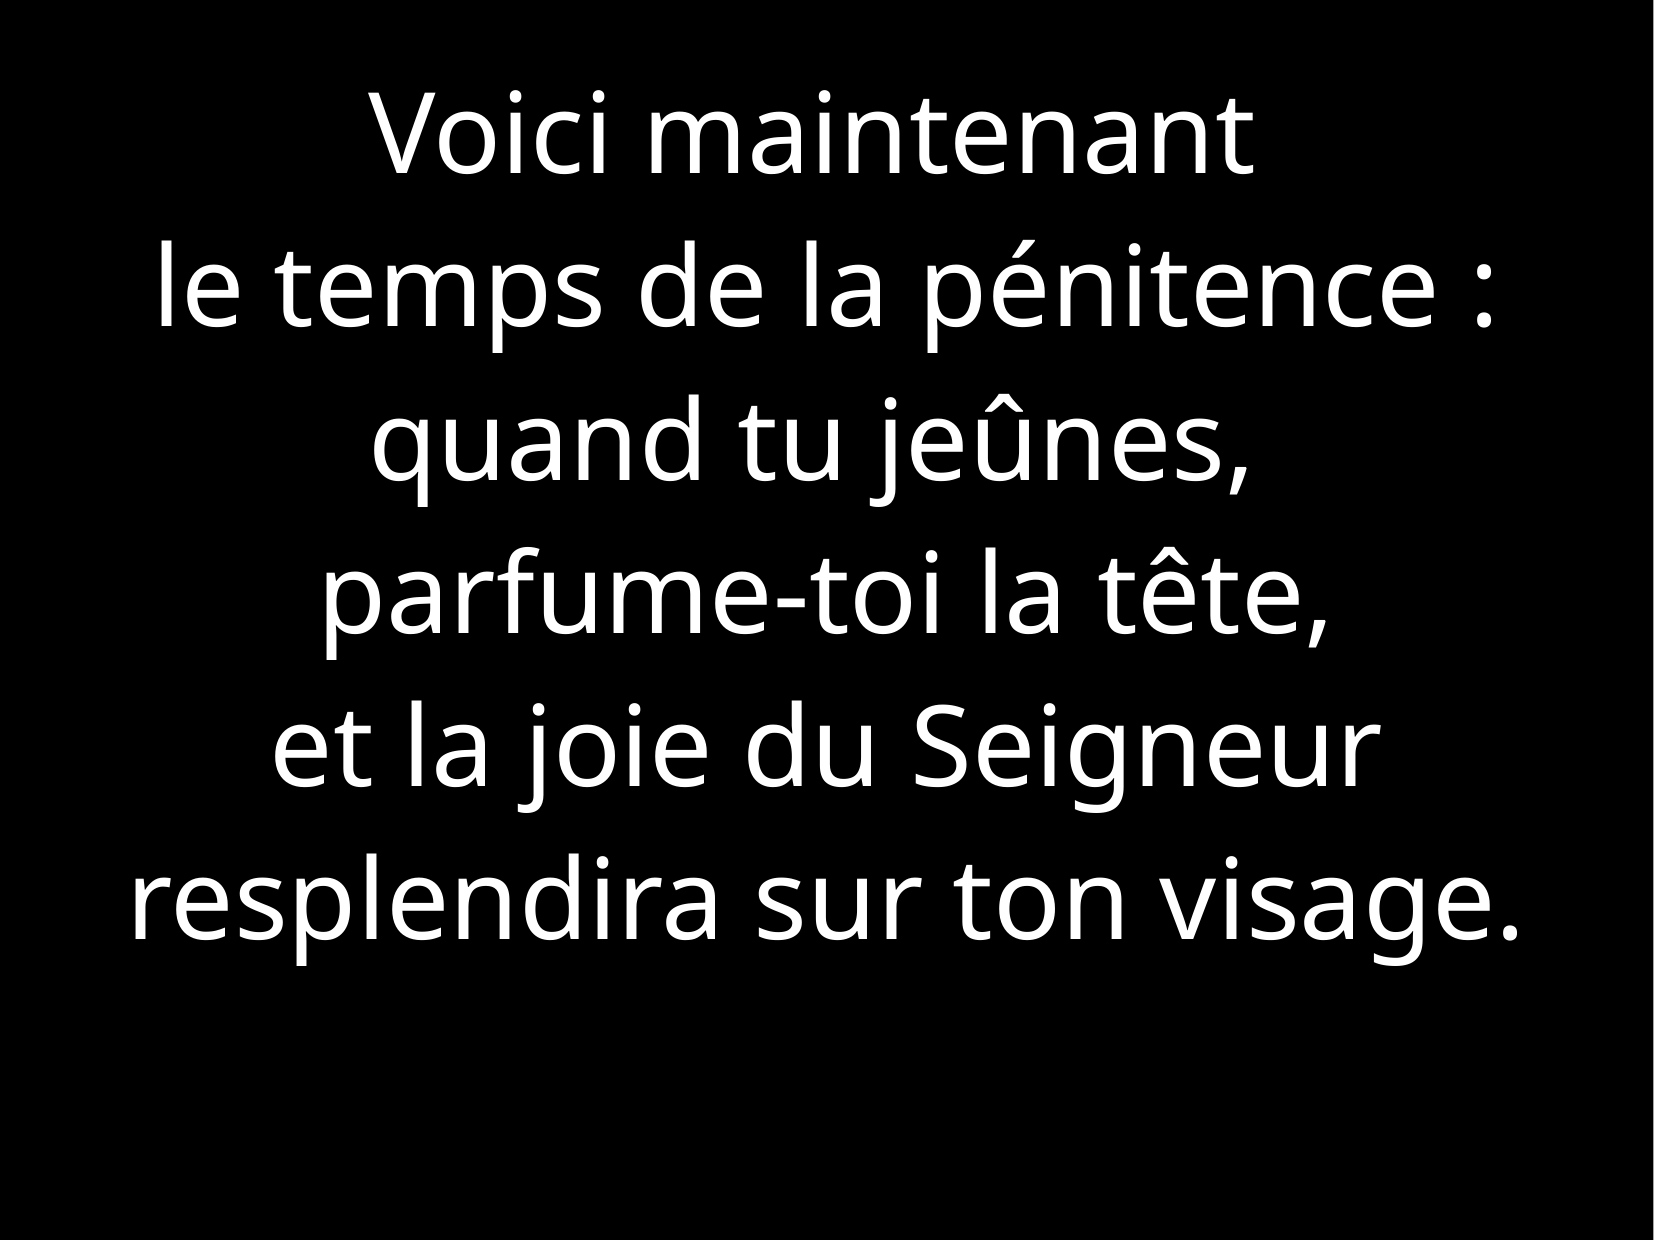

# Voici maintenant
le temps de la pénitence :
quand tu jeûnes,
parfume-toi la tête,
et la joie du Seigneur resplendira sur ton visage.